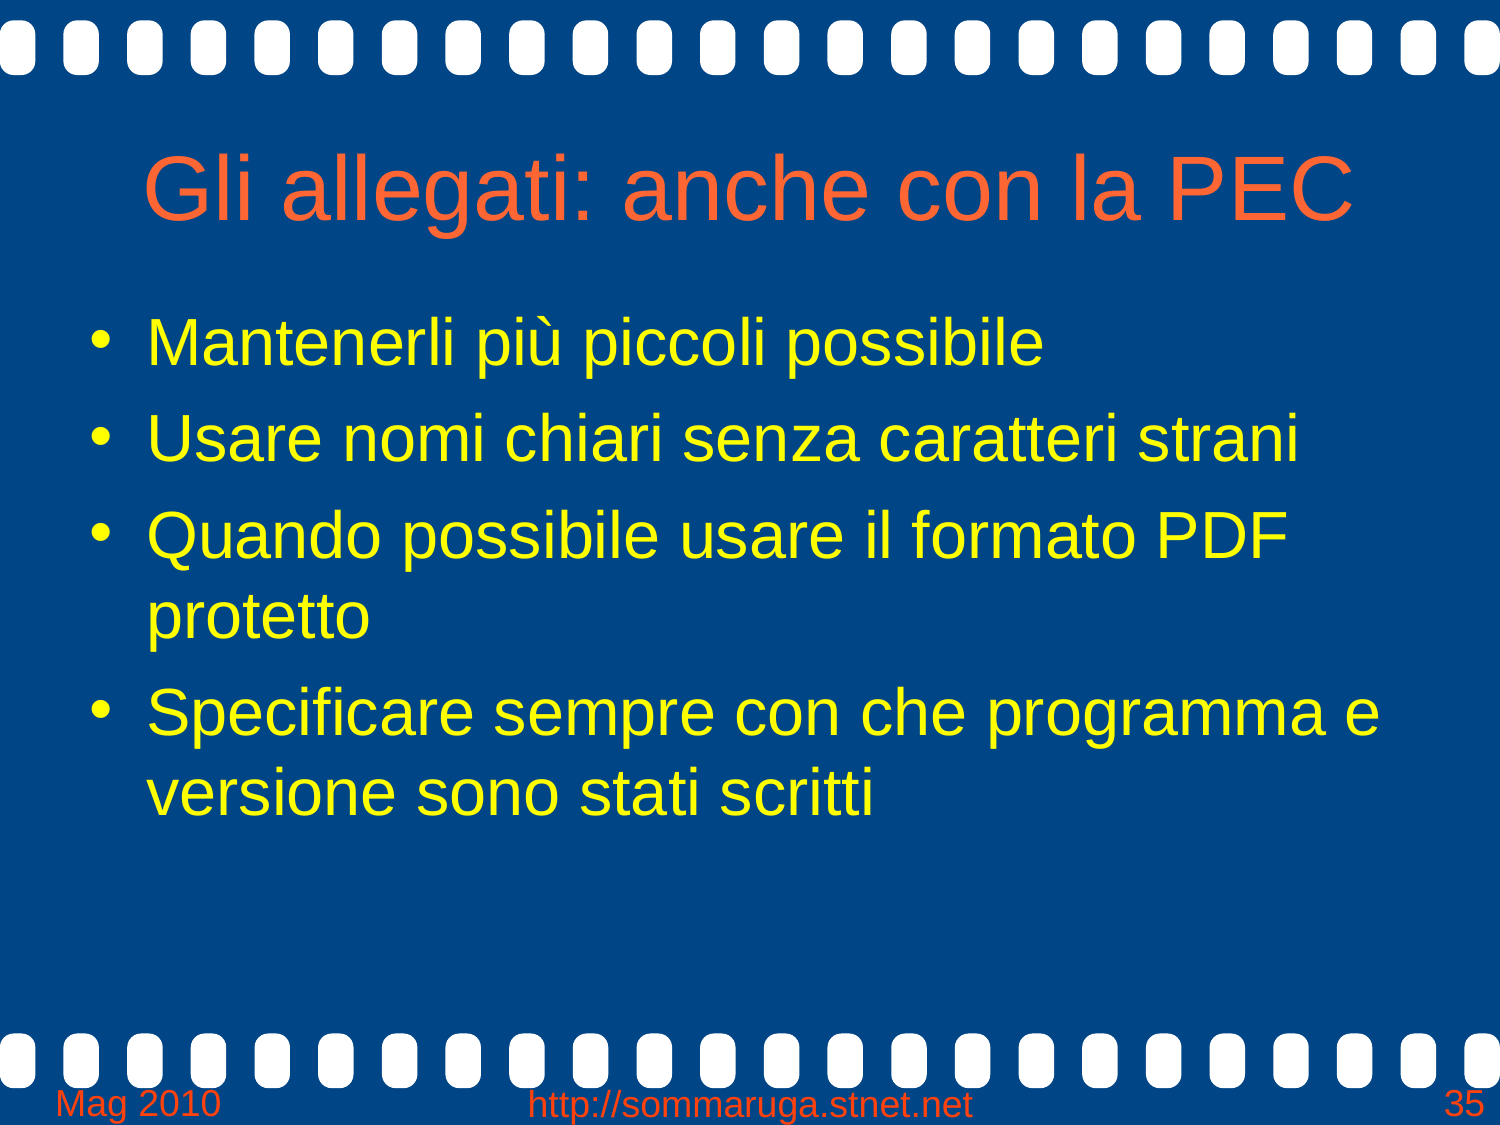

# Gli allegati: anche con la PEC
Mantenerli più piccoli possibile
Usare nomi chiari senza caratteri strani
Quando possibile usare il formato PDF protetto
Specificare sempre con che programma e versione sono stati scritti